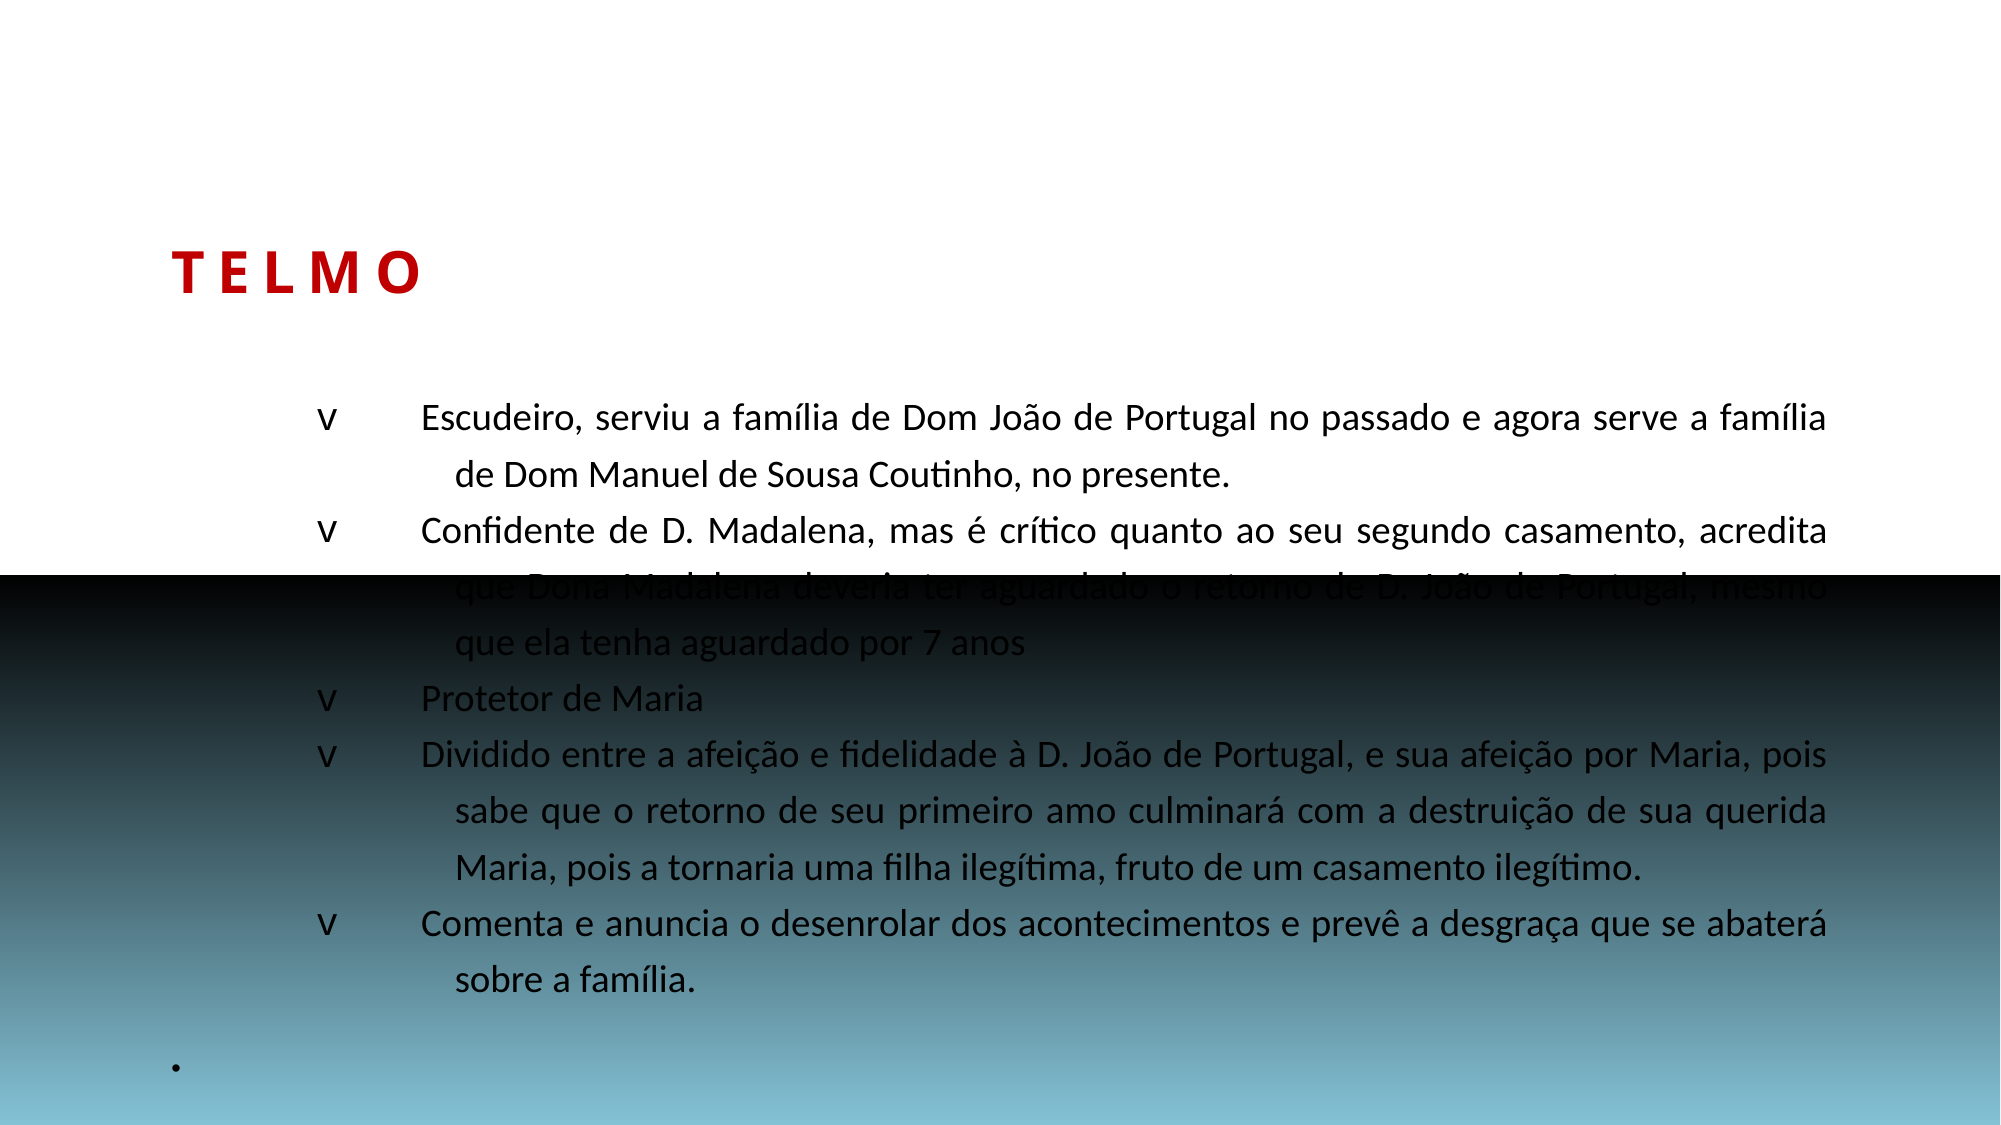

# Telmo
Escudeiro, serviu a família de Dom João de Portugal no passado e agora serve a família de Dom Manuel de Sousa Coutinho, no presente.
Confidente de D. Madalena, mas é crítico quanto ao seu segundo casamento, acredita que Dona Madalena deveria ter aguardado o retorno de D. João de Portugal, mesmo que ela tenha aguardado por 7 anos
Protetor de Maria
Dividido entre a afeição e fidelidade à D. João de Portugal, e sua afeição por Maria, pois sabe que o retorno de seu primeiro amo culminará com a destruição de sua querida Maria, pois a tornaria uma filha ilegítima, fruto de um casamento ilegítimo.
Comenta e anuncia o desenrolar dos acontecimentos e prevê a desgraça que se abaterá sobre a família.